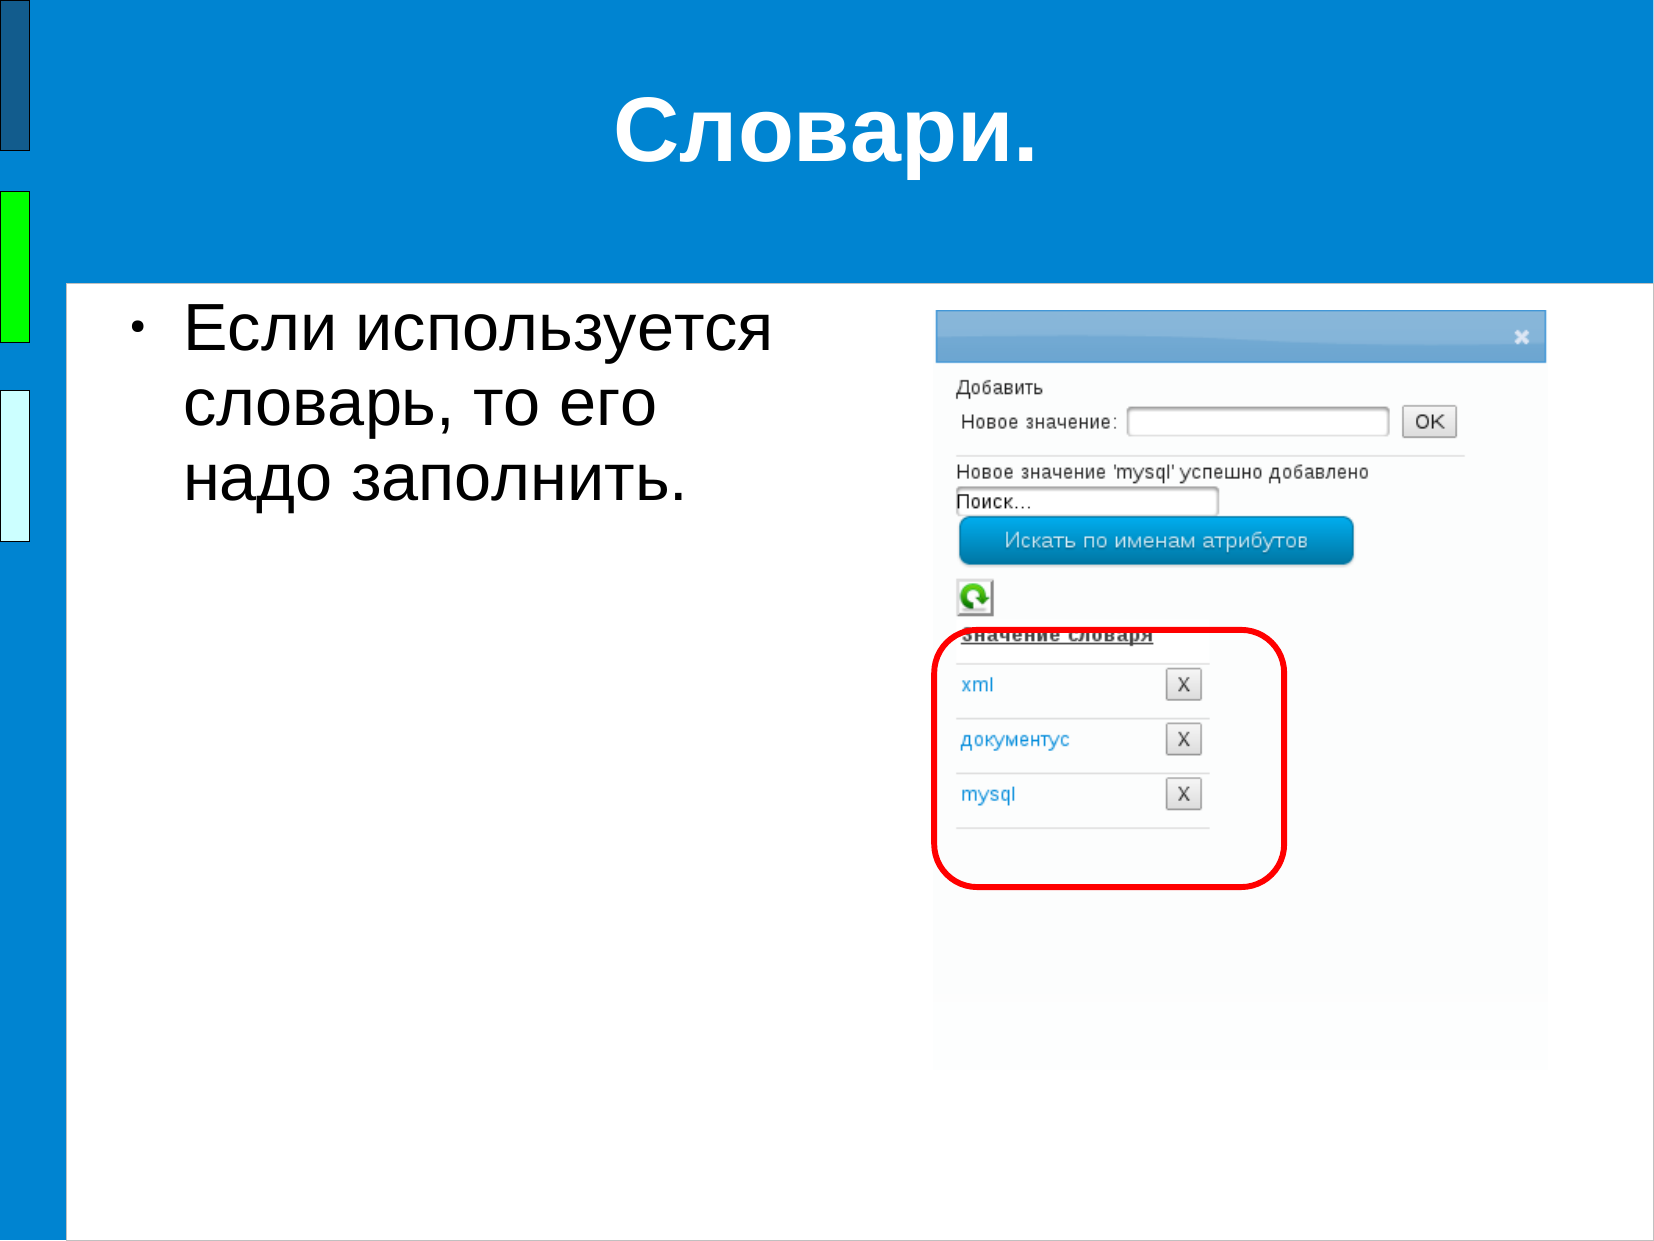

# Словари.
Если используется словарь, то его надо заполнить.
ООО "Альфа-Интегрум", 2013г.